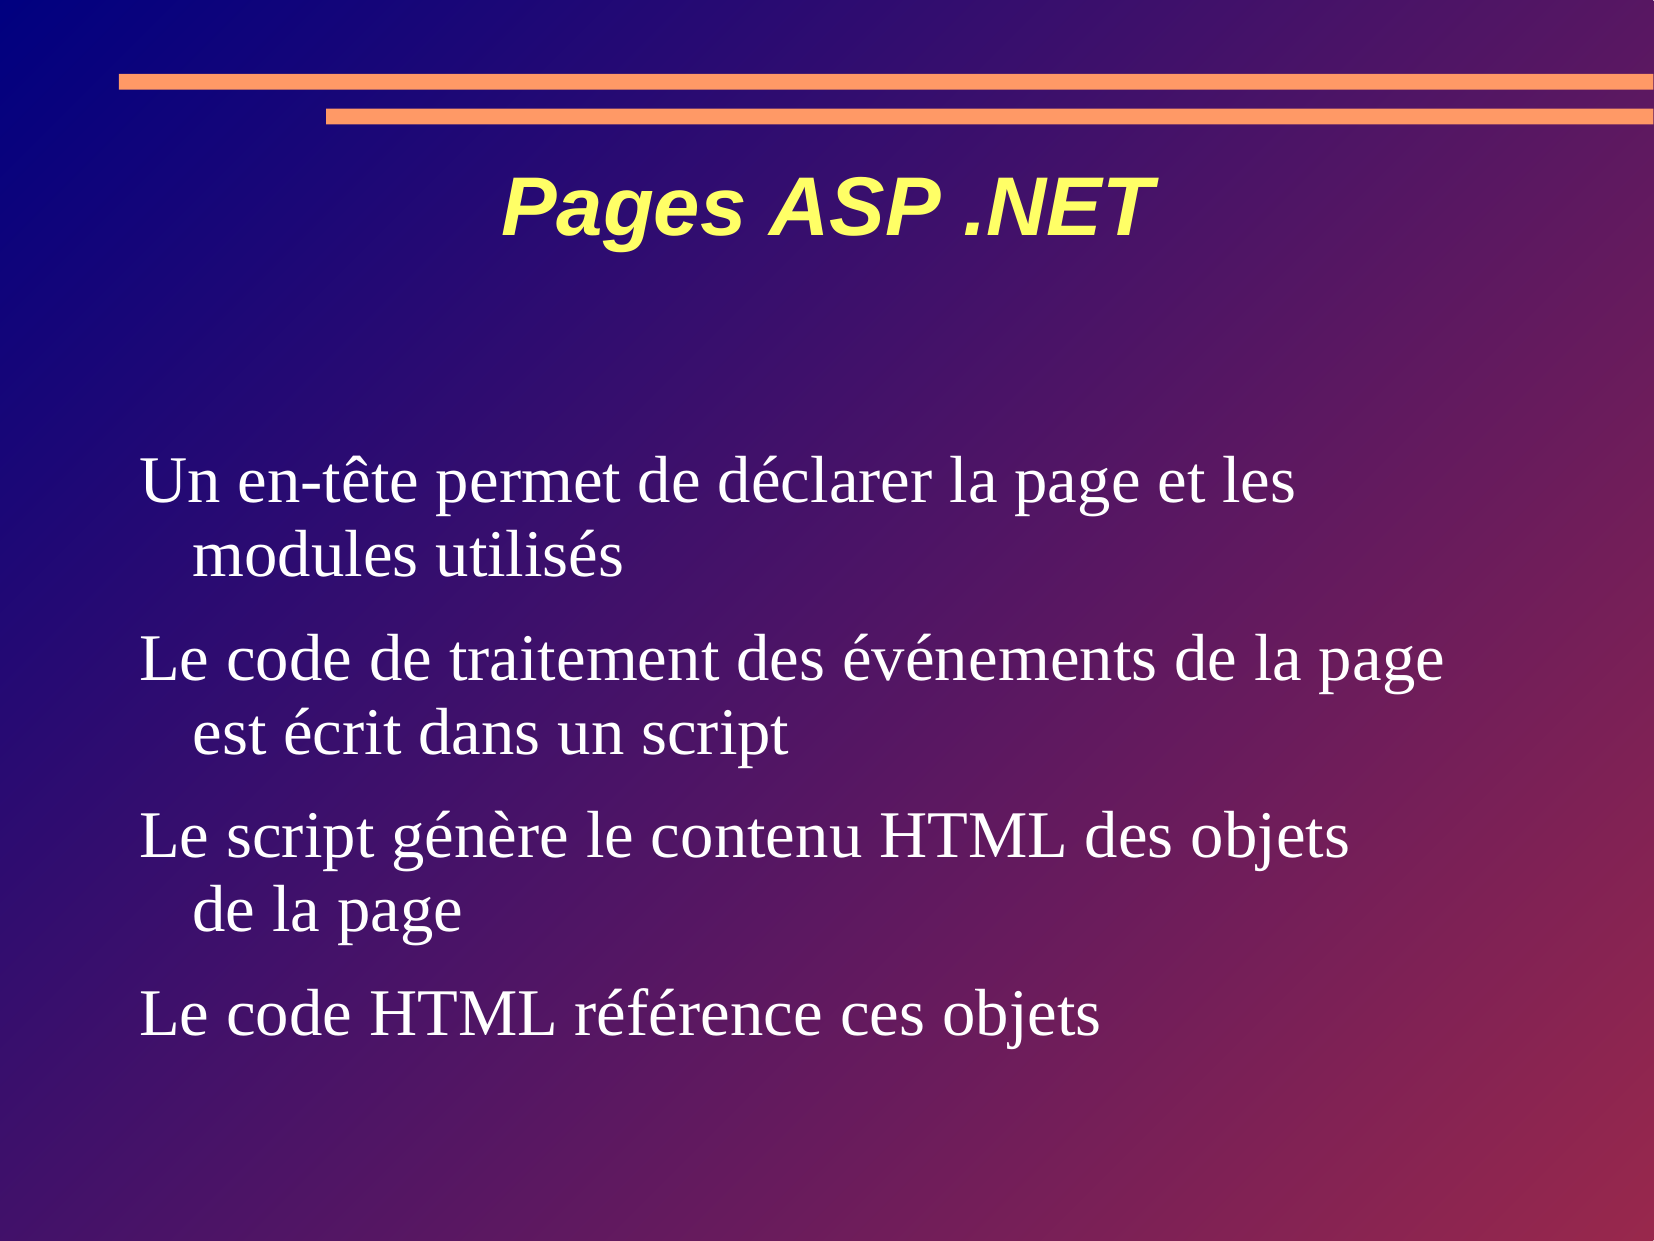

# Pages ASP .NET
Un en-tête permet de déclarer la page et les modules utilisés
Le code de traitement des événements de la page est écrit dans un script
Le script génère le contenu HTML des objets
de la page
Le code HTML référence ces objets